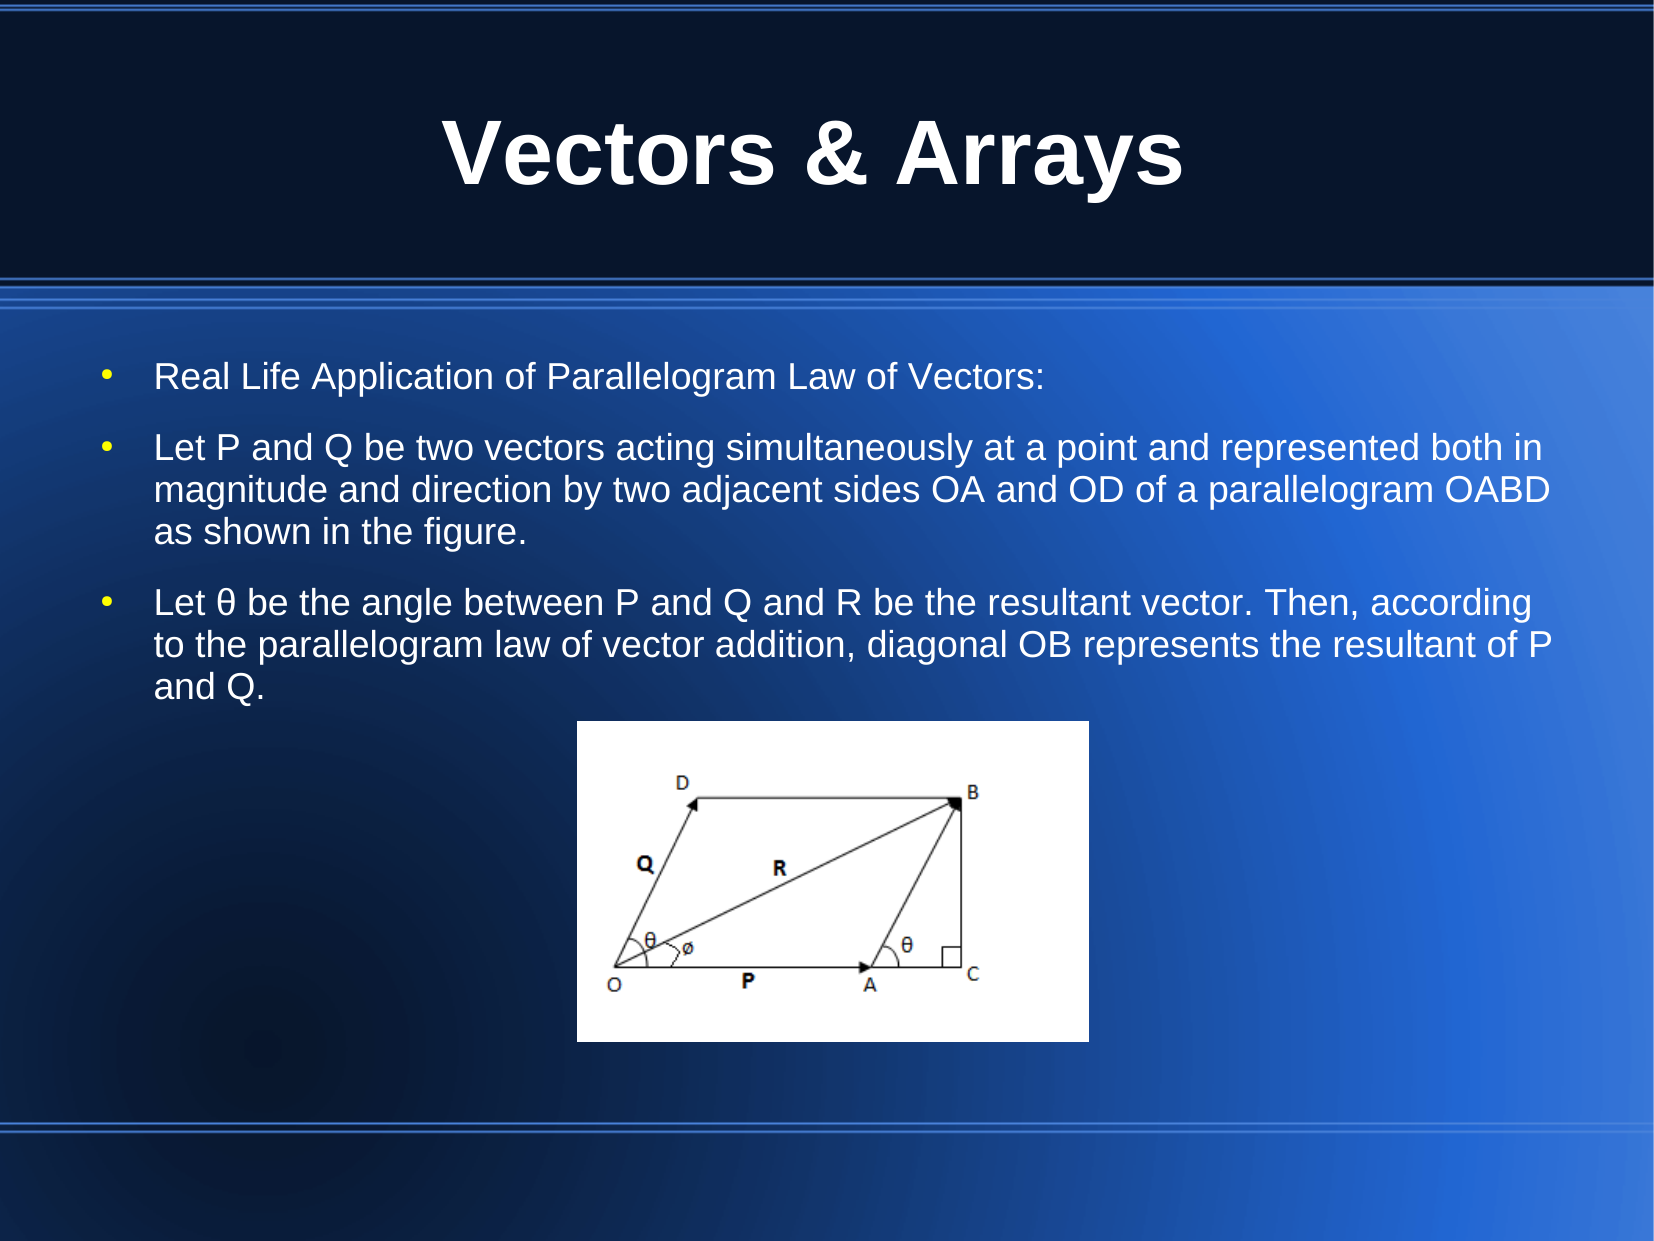

# Vectors & Arrays
Real Life Application of Parallelogram Law of Vectors:
Let P and Q be two vectors acting simultaneously at a point and represented both in magnitude and direction by two adjacent sides OA and OD of a parallelogram OABD as shown in the figure.
Let θ be the angle between P and Q and R be the resultant vector. Then, according to the parallelogram law of vector addition, diagonal OB represents the resultant of P and Q.